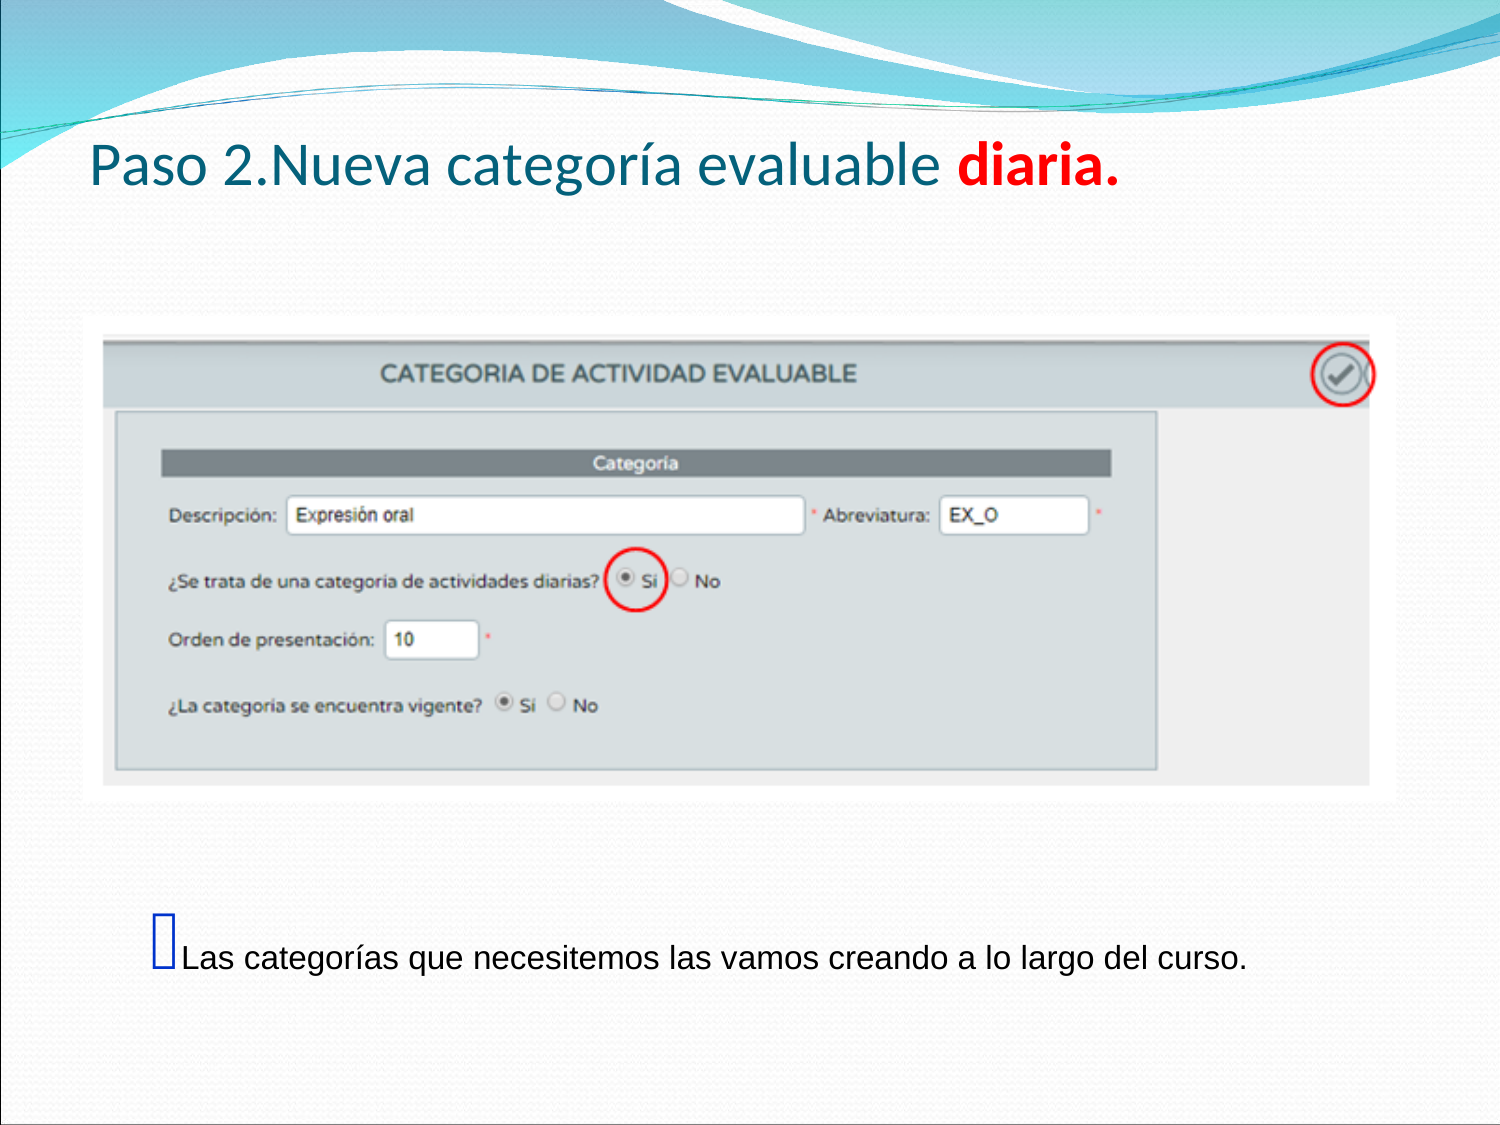

# Paso 2.Nueva categoría evaluable diaria.
Las categorías que necesitemos las vamos creando a lo largo del curso.